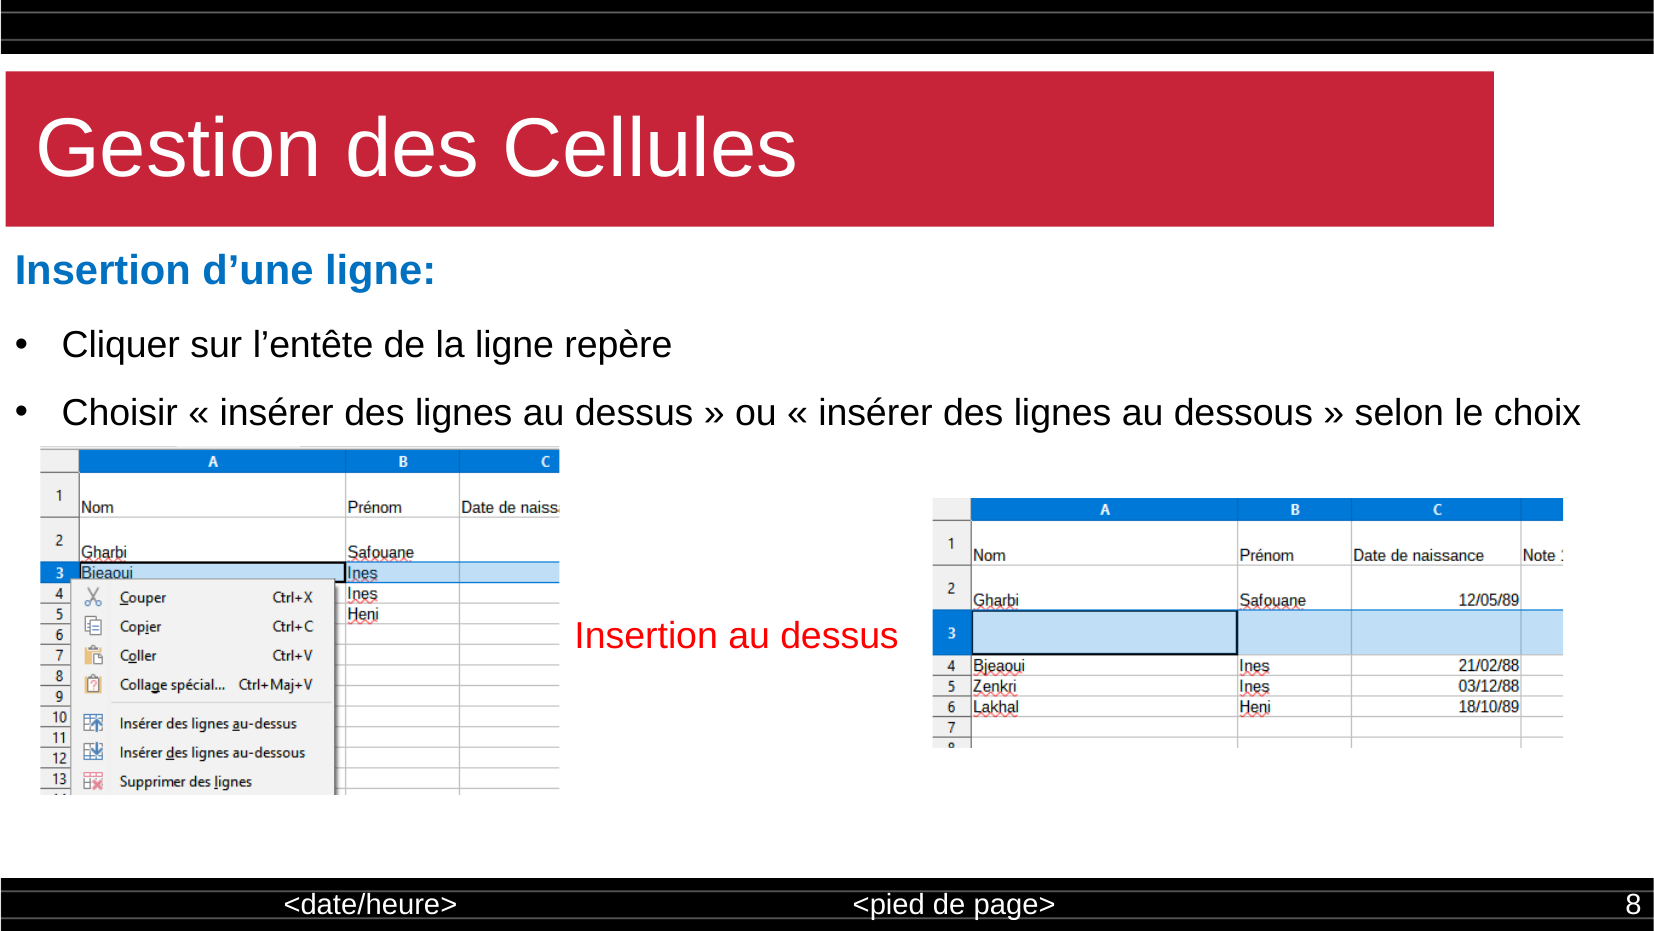

Gestion des Cellules
Insertion d’une ligne:
Cliquer sur l’entête de la ligne repère
Choisir « insérer des lignes au dessus » ou « insérer des lignes au dessous » selon le choix
Insertion au dessus